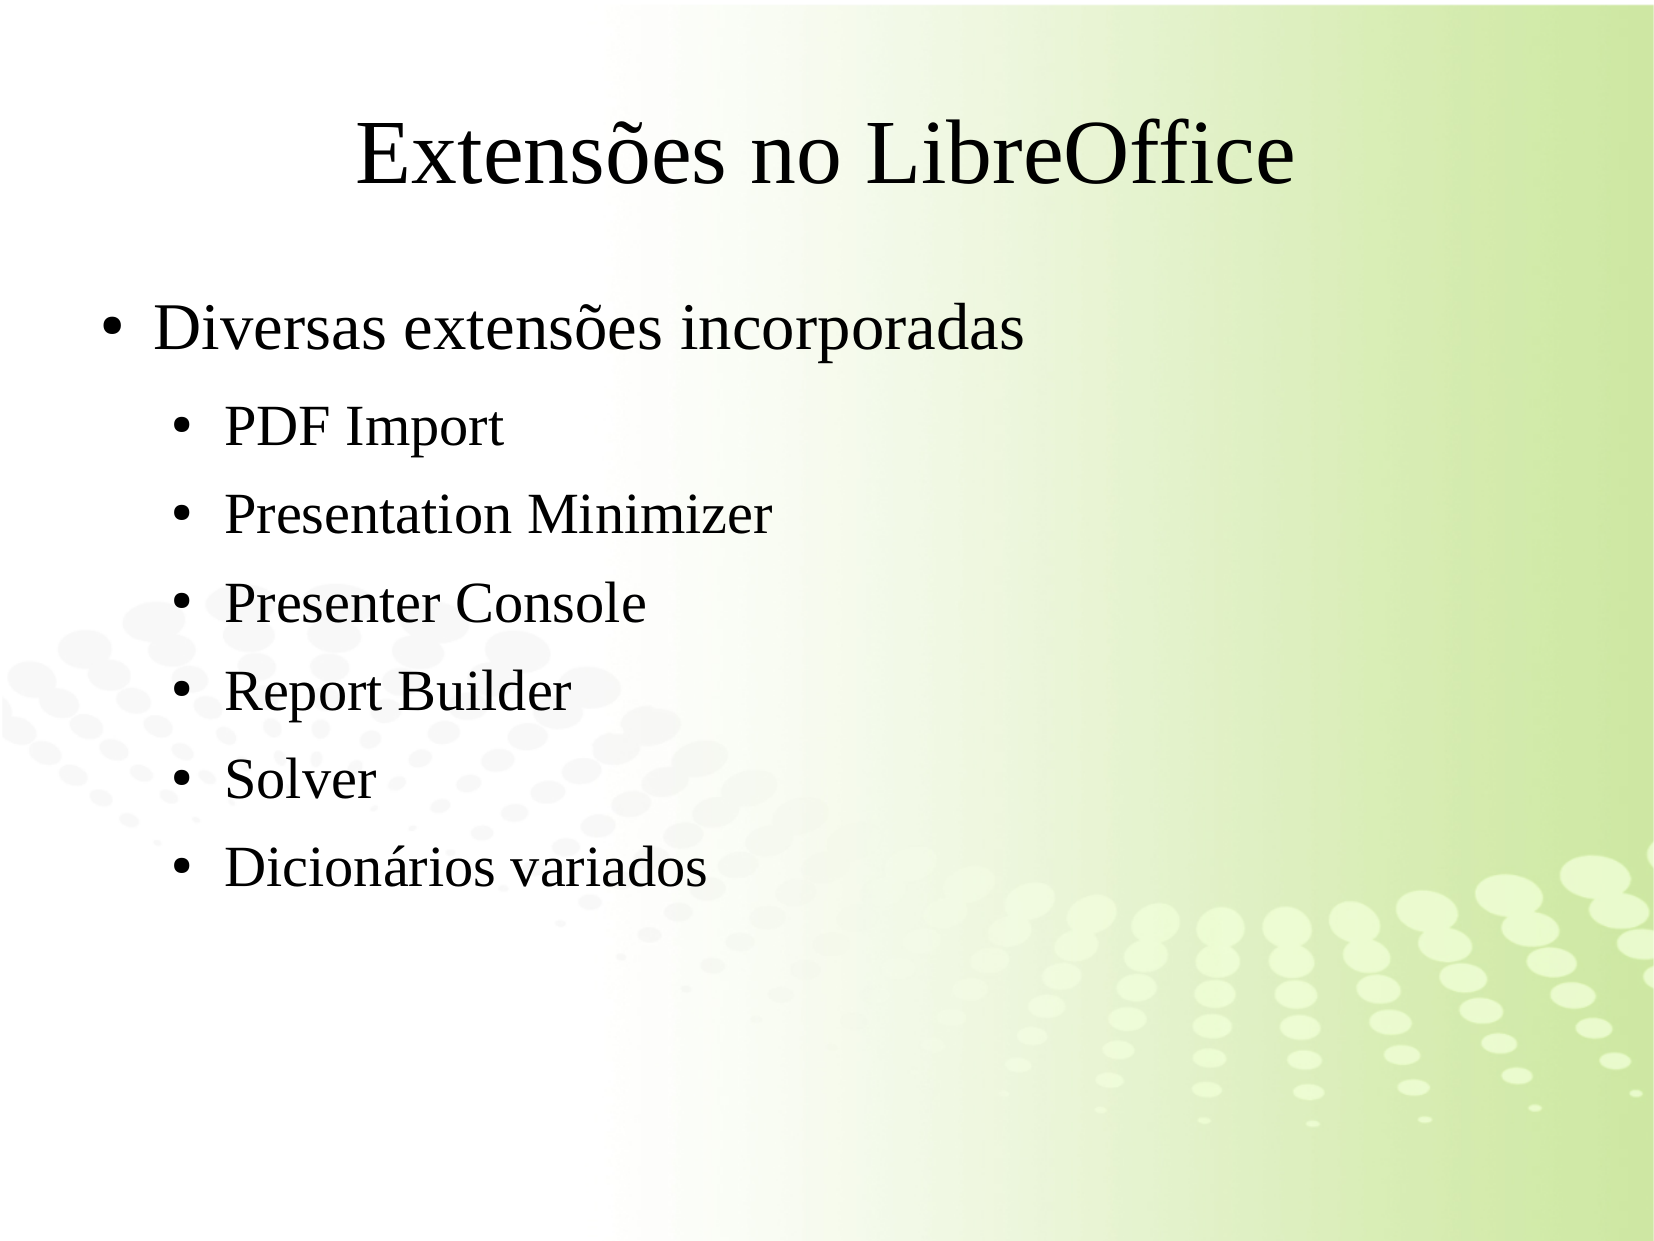

# Extensões no LibreOffice
Diversas extensões incorporadas
PDF Import
Presentation Minimizer
Presenter Console
Report Builder
Solver
Dicionários variados